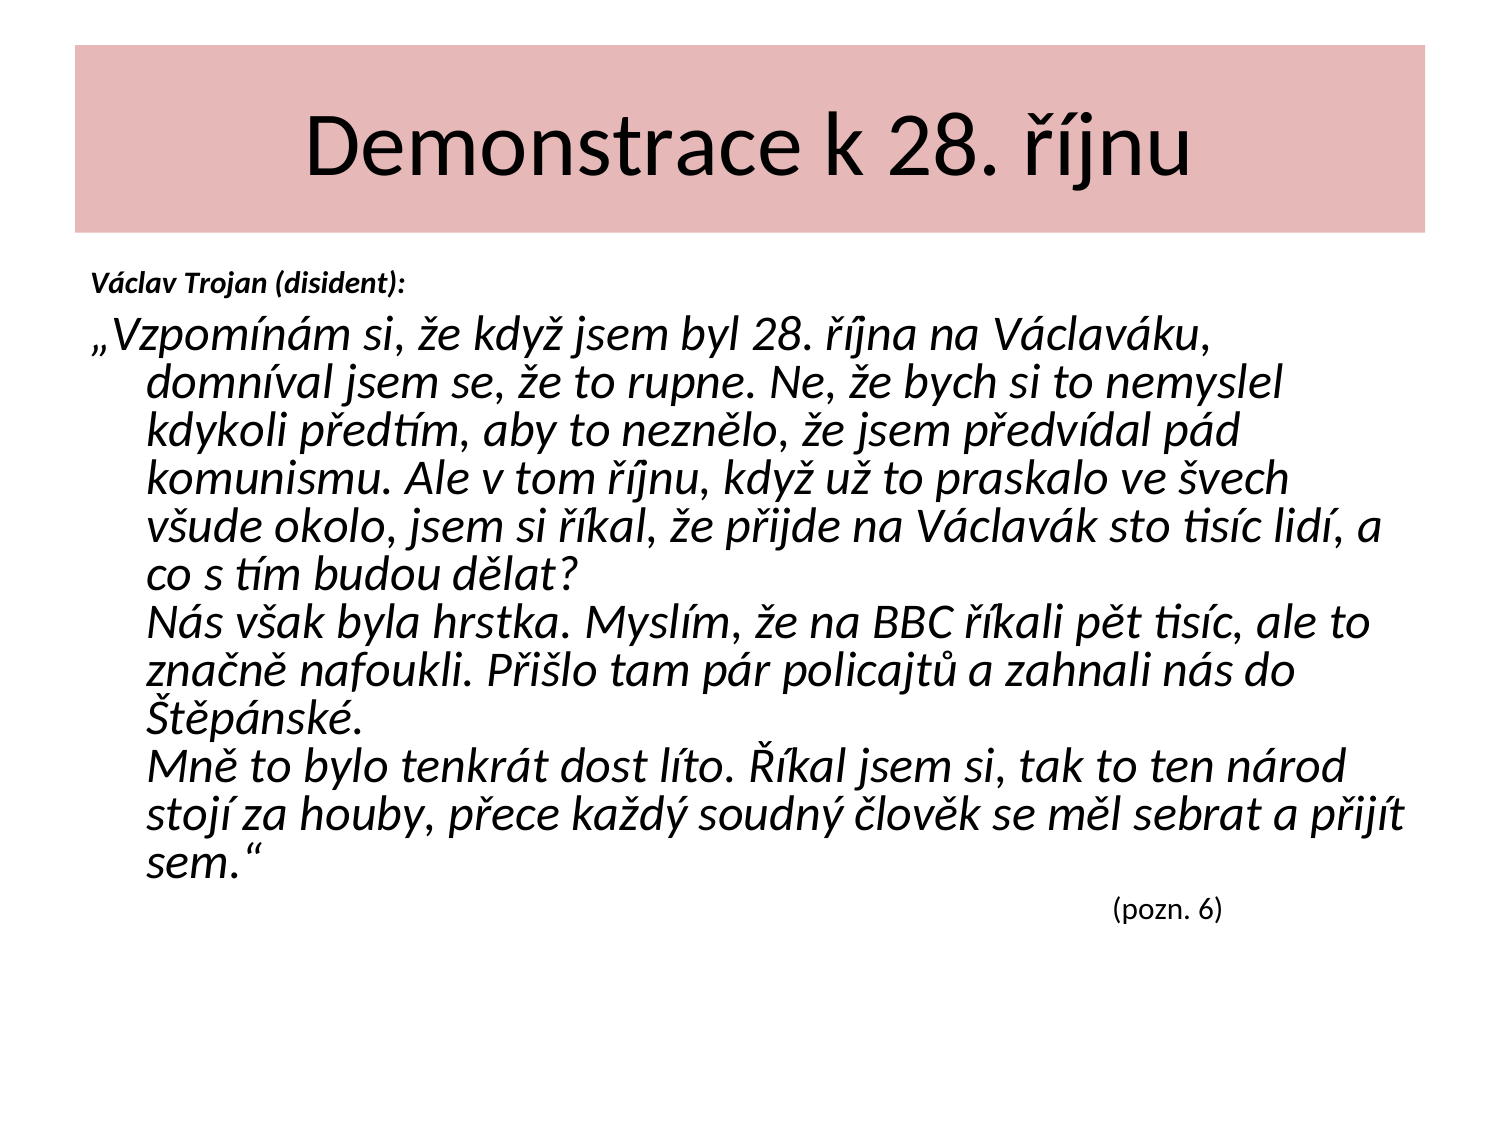

# Demonstrace k 28. říjnu
Václav Trojan (disident):
„Vzpomínám si, že když jsem byl 28. října na Václaváku, domníval jsem se, že to rupne. Ne, že bych si to nemyslel kdykoli předtím, aby to neznělo, že jsem předvídal pád komunismu. Ale v tom říjnu, když už to praskalo ve švech všude okolo, jsem si říkal, že přijde na Václavák sto tisíc lidí, a co s tím budou dělat? 
Nás však byla hrstka. Myslím, že na BBC říkali pět tisíc, ale to značně nafoukli. Přišlo tam pár policajtů a zahnali nás do Štěpánské. 
Mně to bylo tenkrát dost líto. Říkal jsem si, tak to ten národ stojí za houby, přece každý soudný člověk se měl sebrat a přijít sem.“
 (pozn. 6)